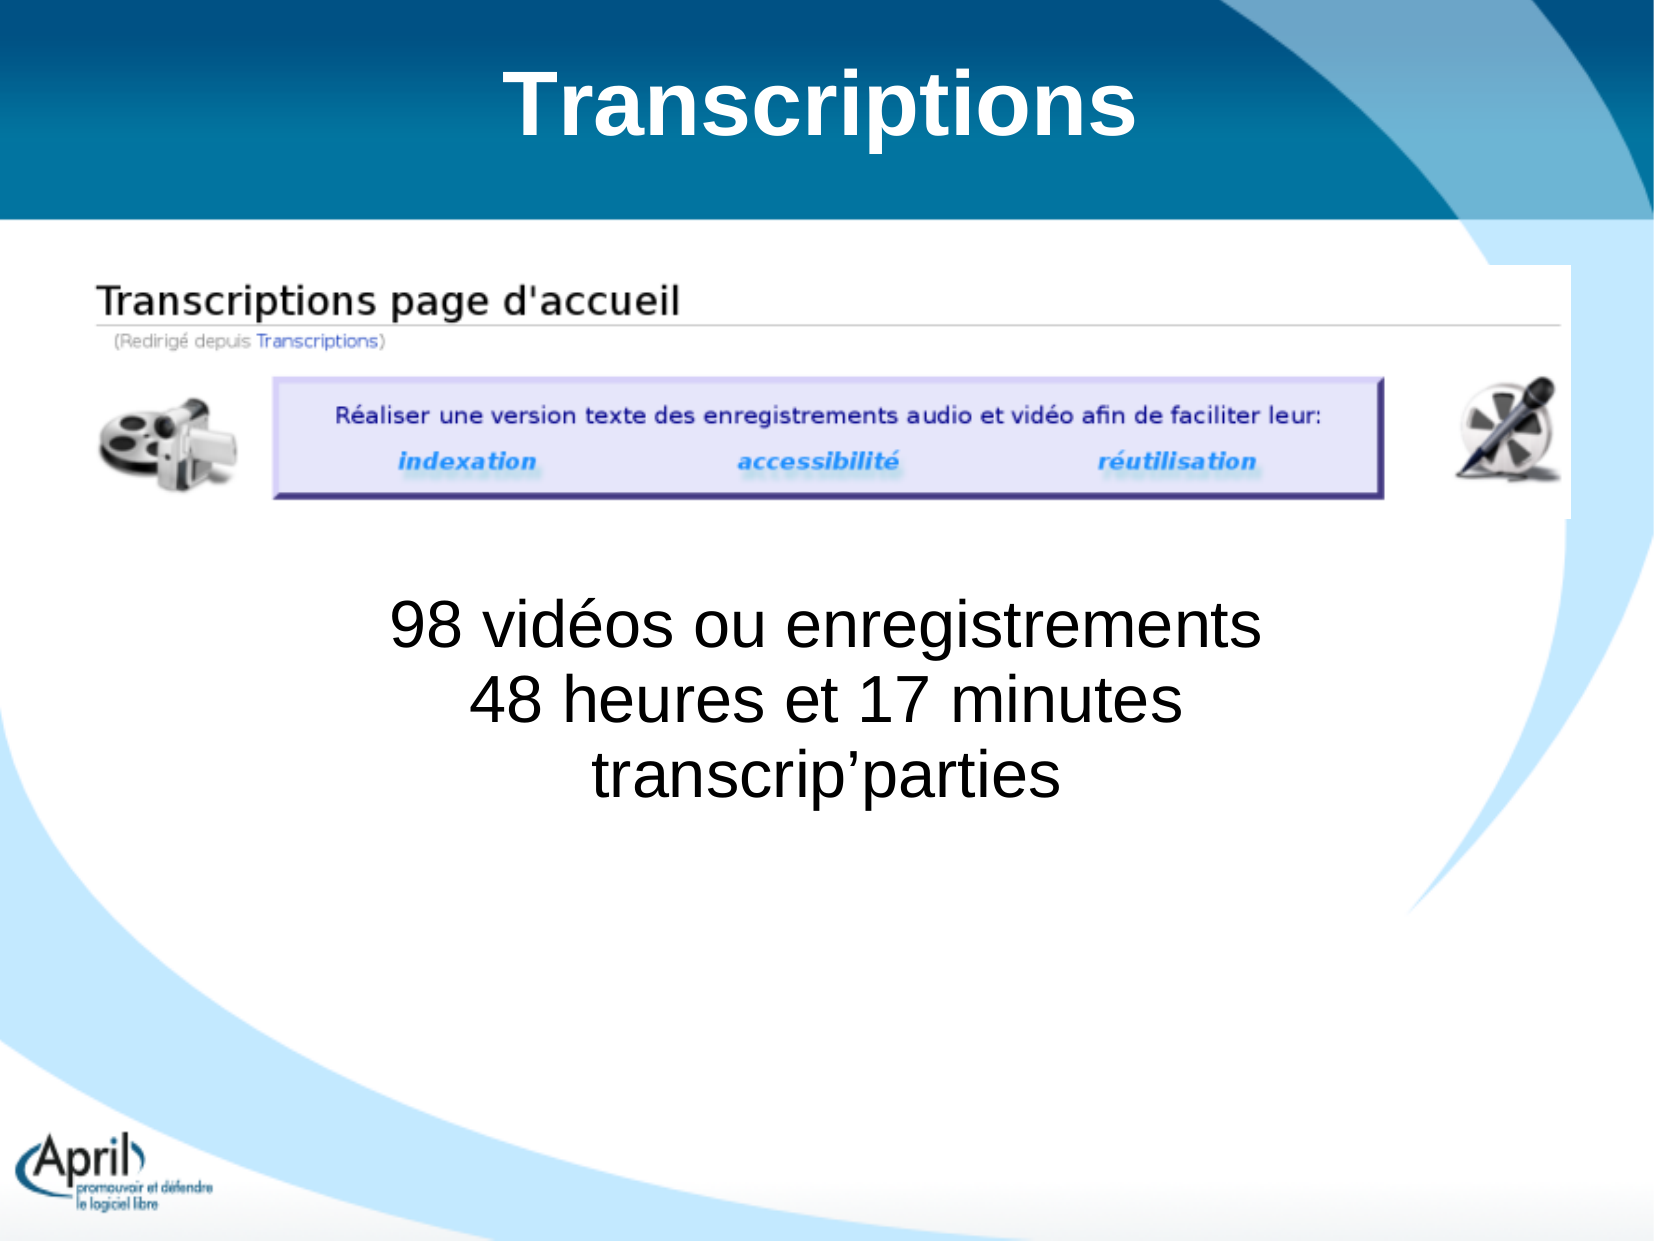

# Transcriptions
98 vidéos ou enregistrements
48 heures et 17 minutes
transcrip’parties